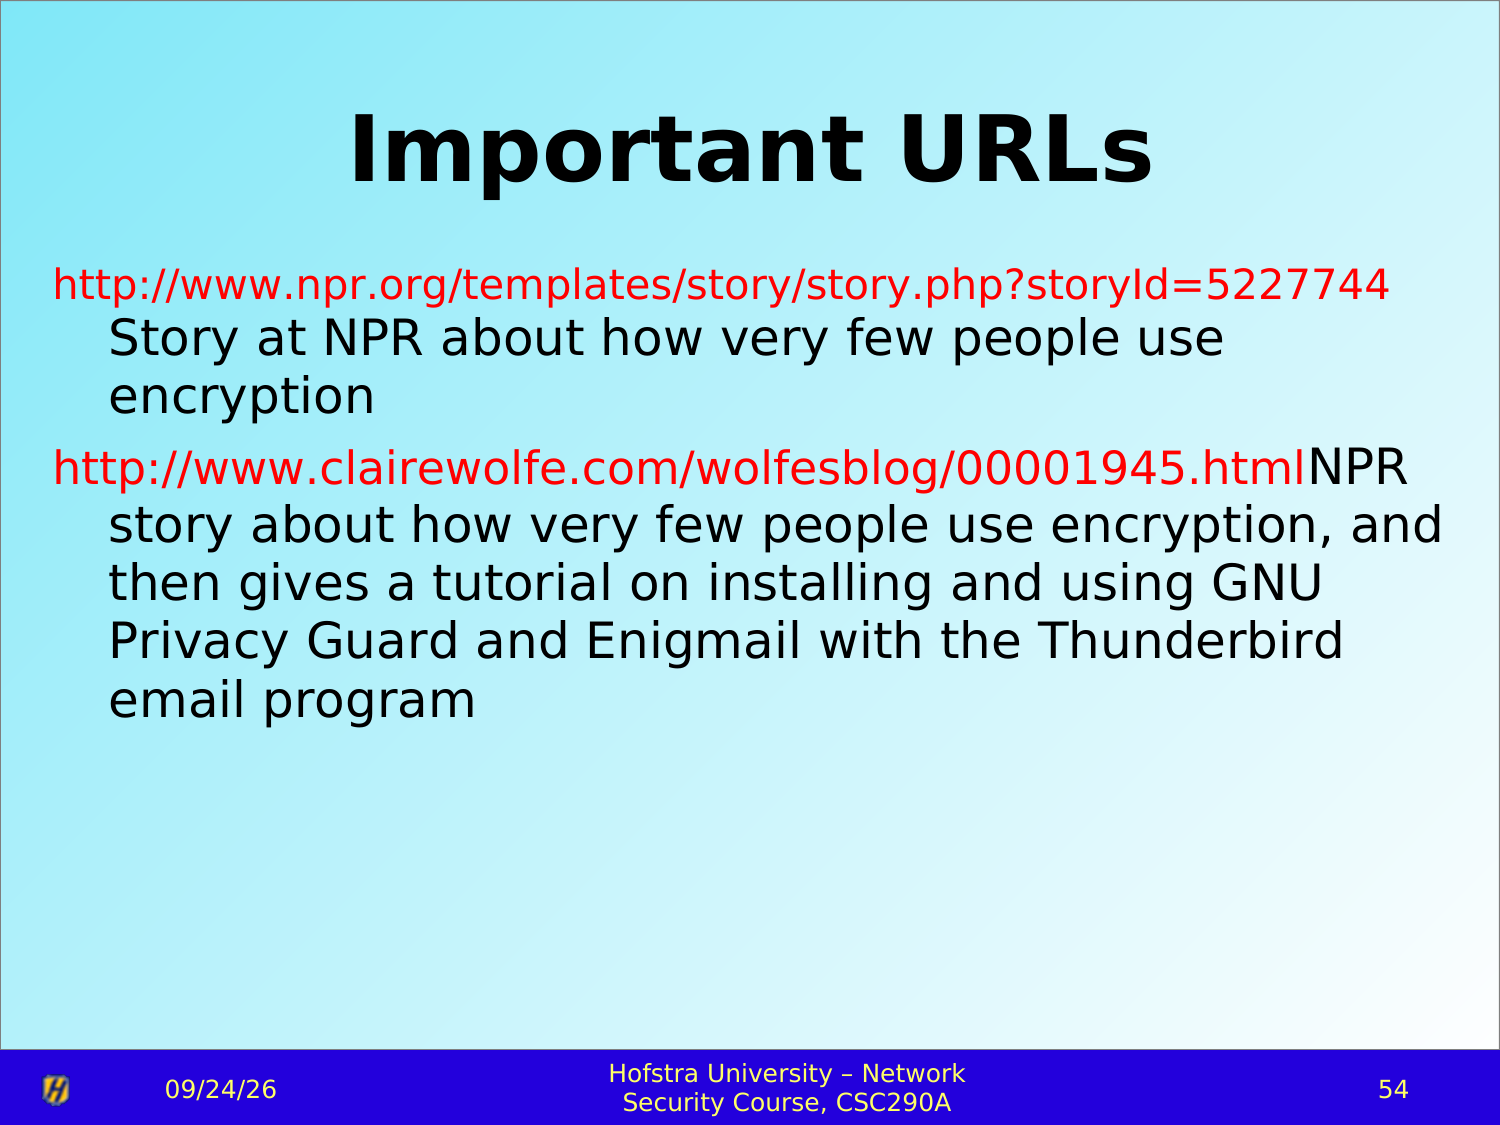

# Important URLs
http://www.npr.org/templates/story/story.php?storyId=5227744Story at NPR about how very few people use encryption
http://www.clairewolfe.com/wolfesblog/00001945.htmlNPR story about how very few people use encryption, and then gives a tutorial on installing and using GNU Privacy Guard and Enigmail with the Thunderbird email program
54